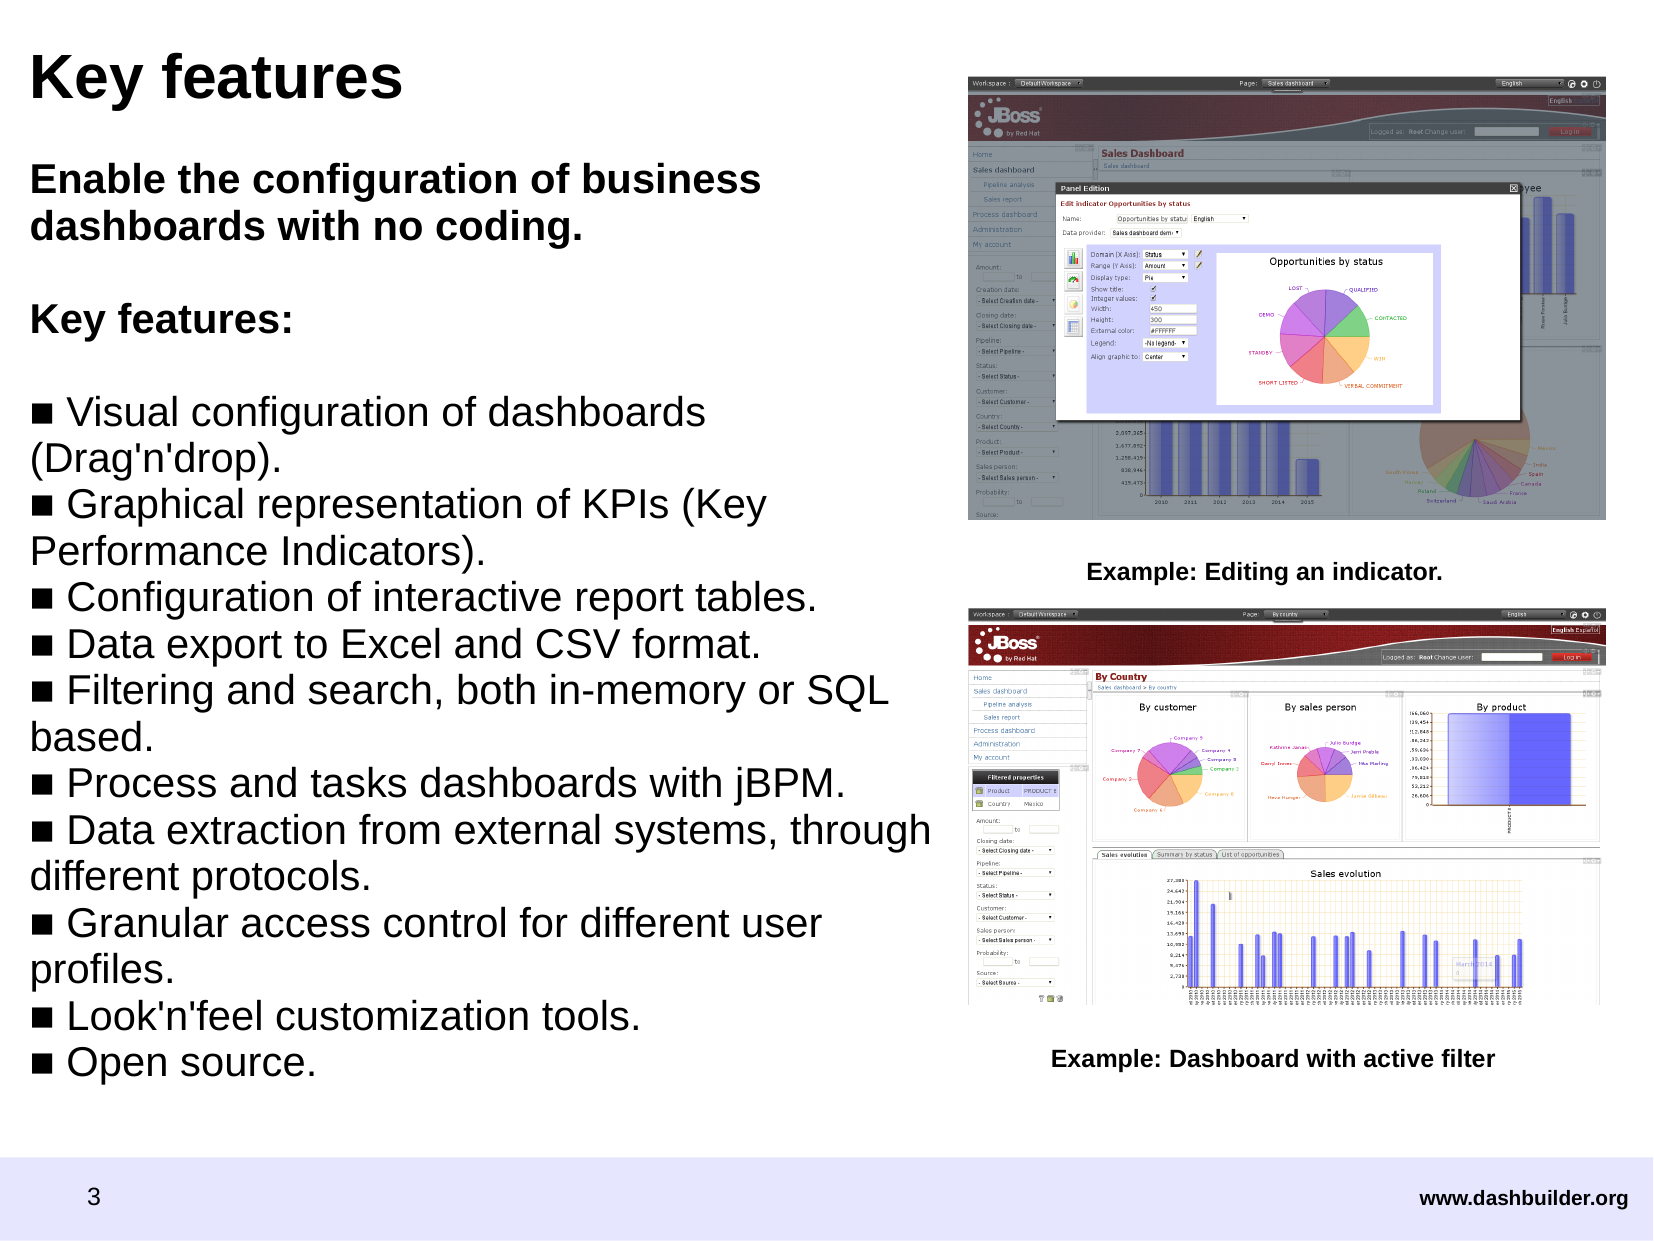

Key features
# Enable the configuration of business dashboards with no coding. Key features: ■ Visual configuration of dashboards (Drag'n'drop). ■ Graphical representation of KPIs (Key Performance Indicators). ■ Configuration of interactive report tables. ■ Data export to Excel and CSV format. ■ Filtering and search, both in-memory or SQL based. ■ Process and tasks dashboards with jBPM. ■ Data extraction from external systems, through different protocols. ■ Granular access control for different user profiles. ■ Look'n'feel customization tools. ■ Open source.
Example: Editing an indicator.
Example: Dashboard with active filter